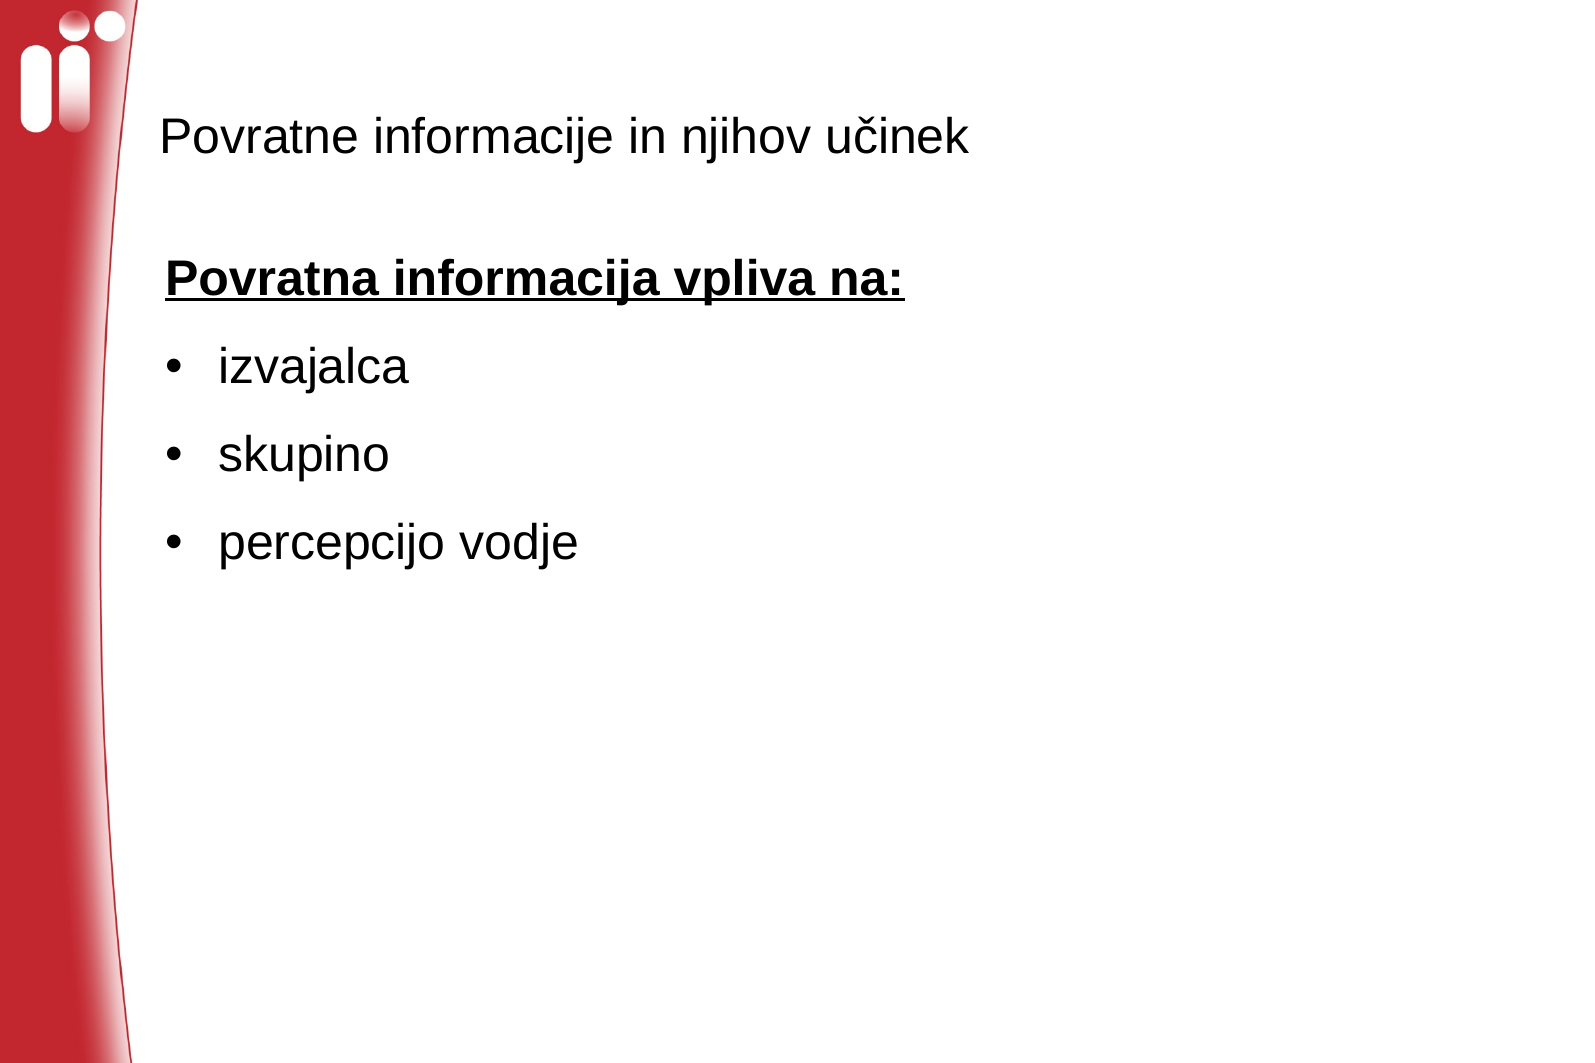

# Povratne informacije in njihov učinek
Povratna informacija vpliva na:
izvajalca
skupino
percepcijo vodje